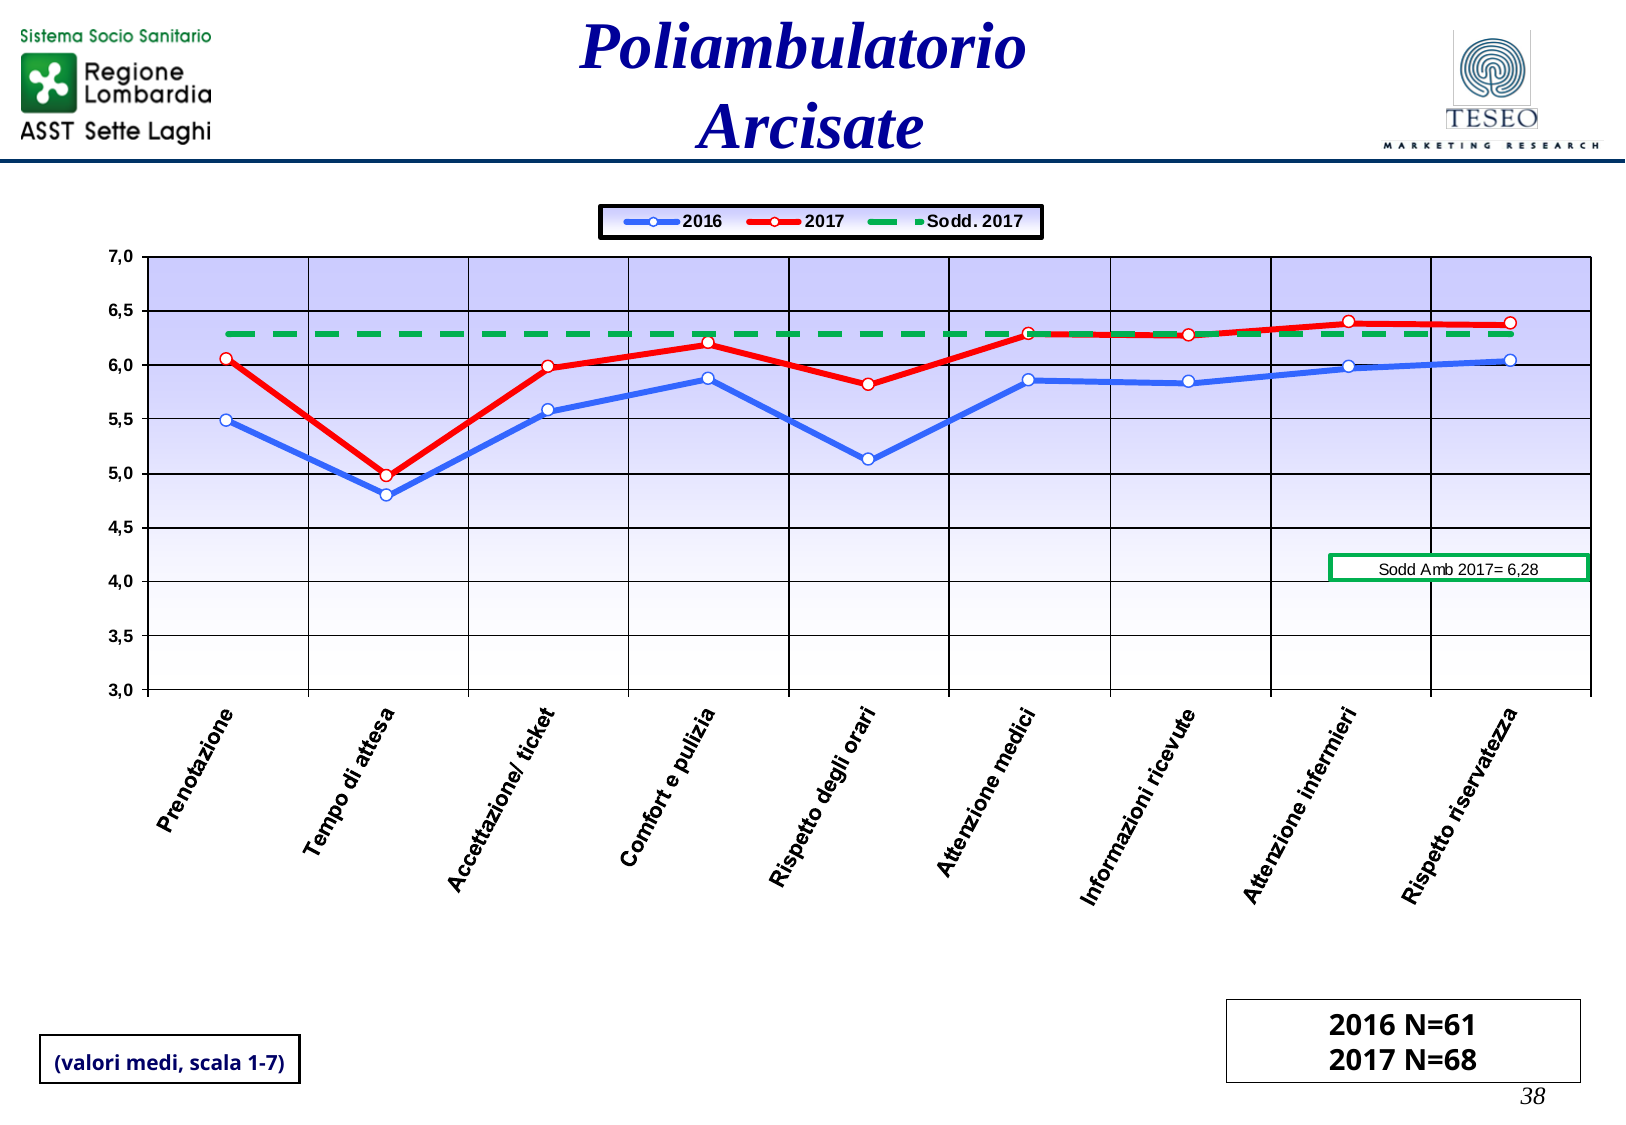

Poliambulatorio
Arcisate
2016 N=61
2017 N=68
(valori medi, scala 1-7)